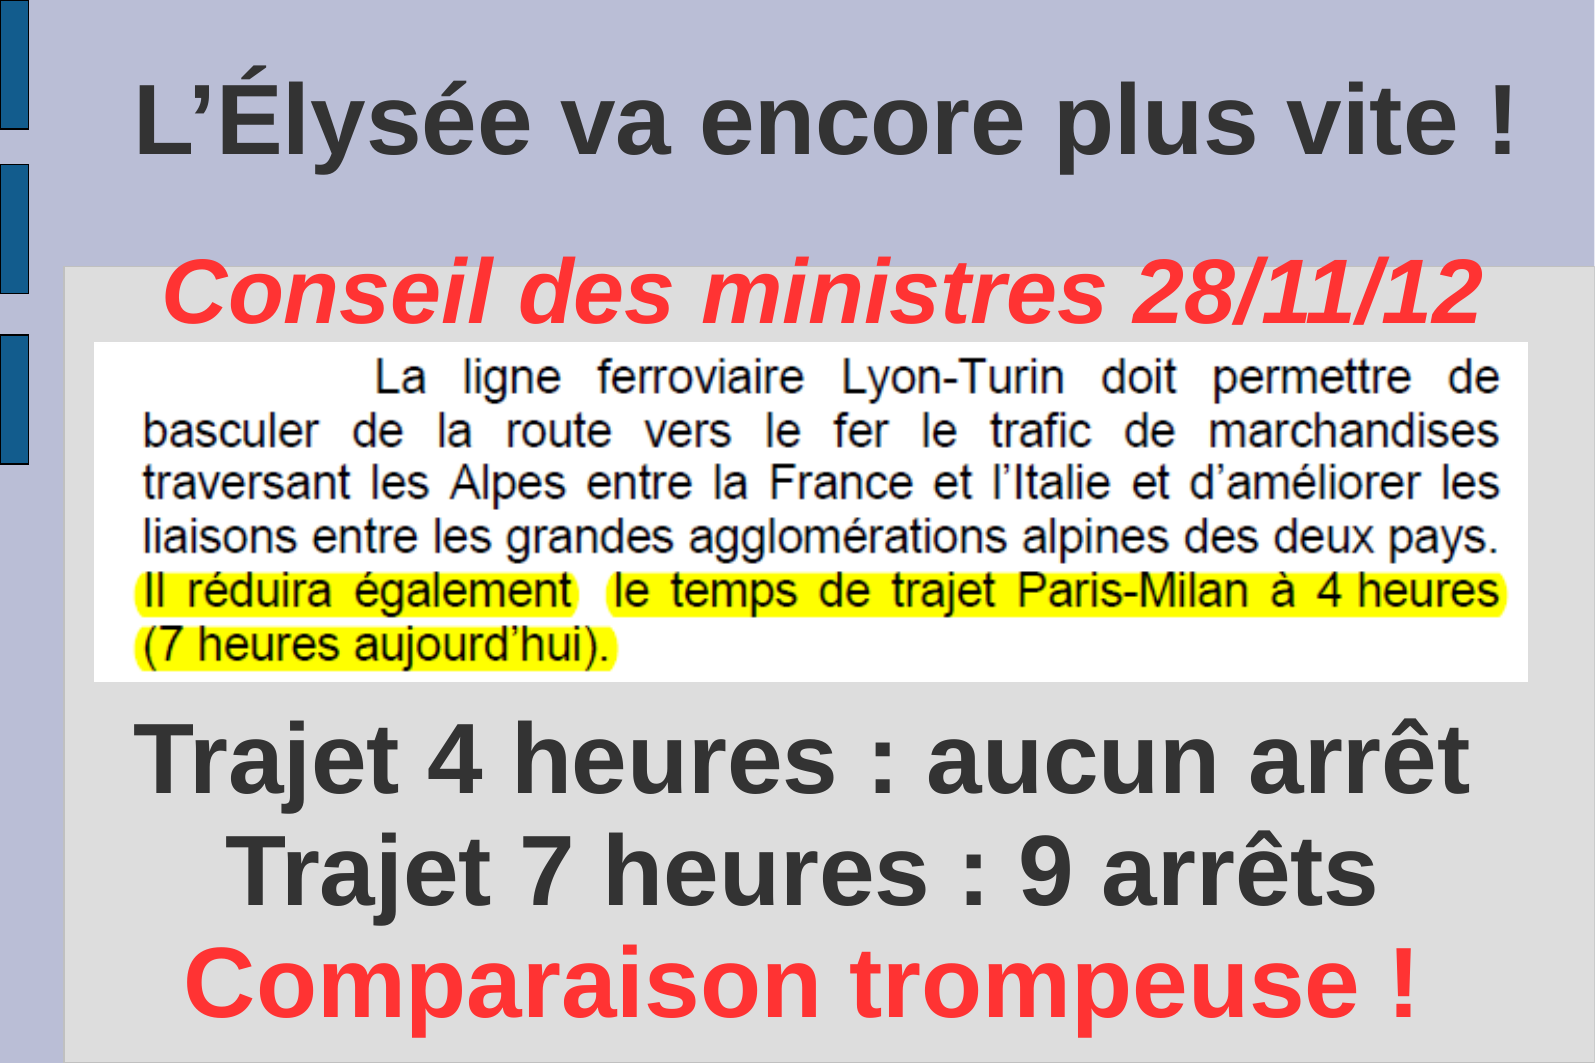

L’Élysée va encore plus vite !
Conseil des ministres 28/11/12
Trajet 4 heures : aucun arrêt
Trajet 7 heures : 9 arrêts
Comparaison trompeuse !